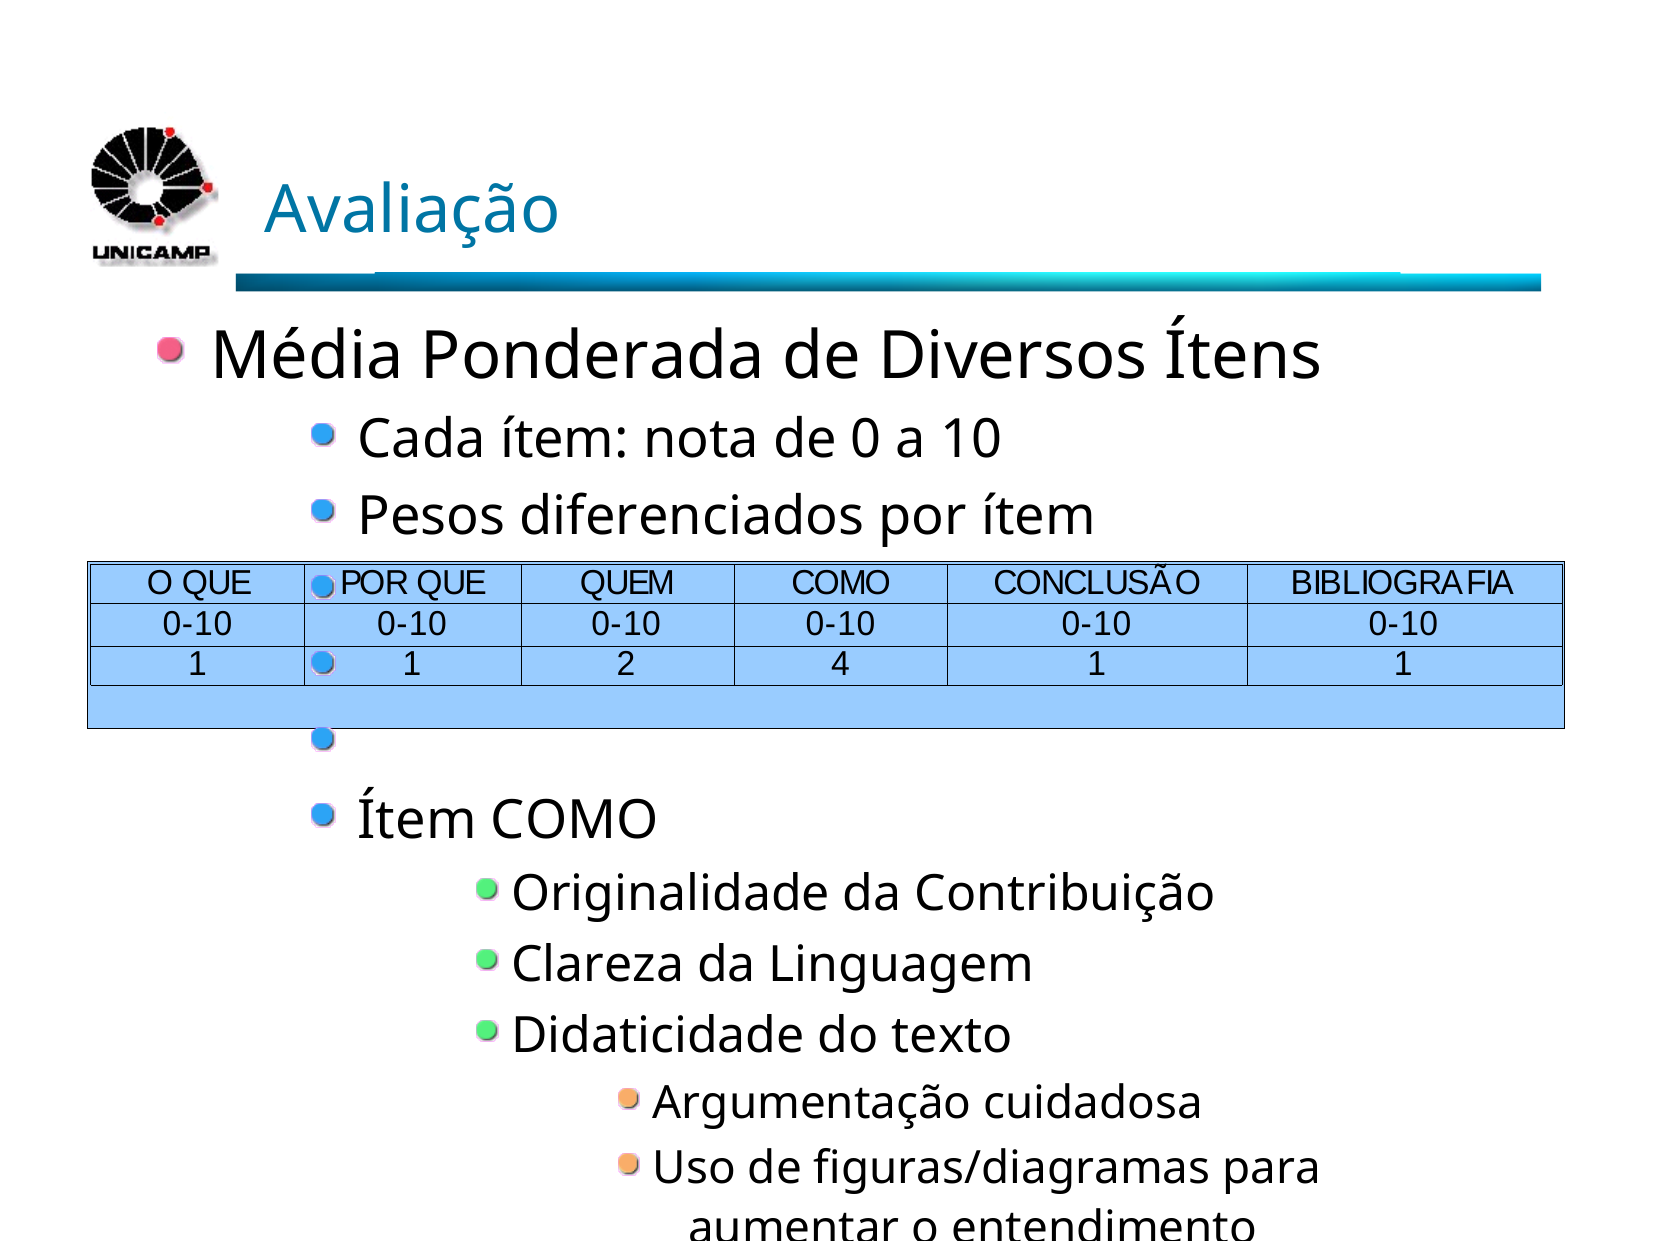

# Avaliação
Média Ponderada de Diversos Ítens
Cada ítem: nota de 0 a 10
Pesos diferenciados por ítem
Ítem COMO
Originalidade da Contribuição
Clareza da Linguagem
Didaticidade do texto
Argumentação cuidadosa
Uso de figuras/diagramas para aumentar o entendimento